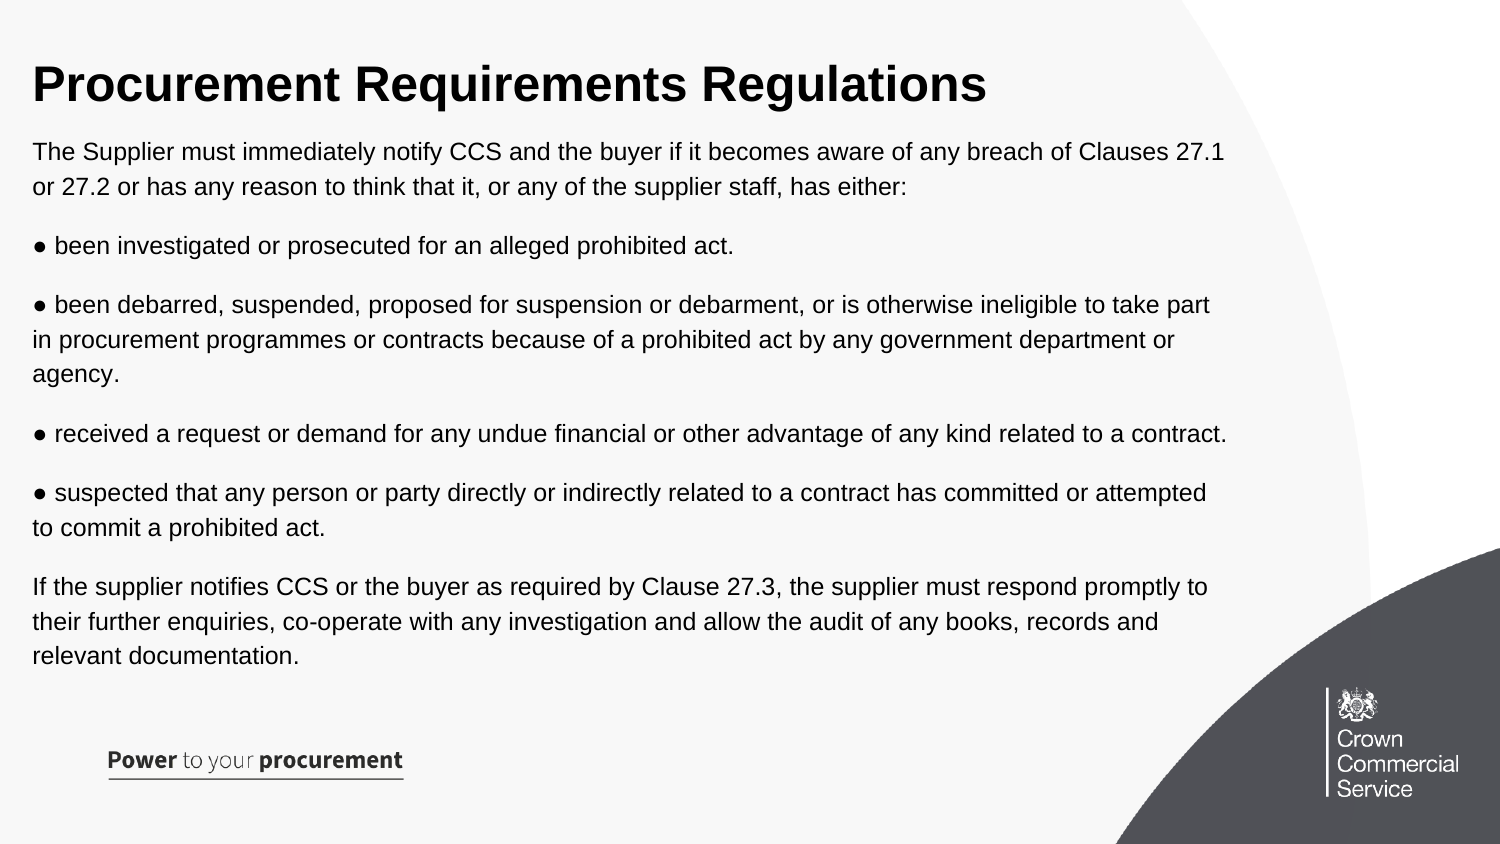

Procurement Requirements Regulations
The Supplier must immediately notify CCS and the buyer if it becomes aware of any breach of Clauses 27.1 or 27.2 or has any reason to think that it, or any of the supplier staff, has either:
● been investigated or prosecuted for an alleged prohibited act.
● been debarred, suspended, proposed for suspension or debarment, or is otherwise ineligible to take part in procurement programmes or contracts because of a prohibited act by any government department or agency.
● received a request or demand for any undue financial or other advantage of any kind related to a contract.
● suspected that any person or party directly or indirectly related to a contract has committed or attempted to commit a prohibited act.
If the supplier notifies CCS or the buyer as required by Clause 27.3, the supplier must respond promptly to their further enquiries, co-operate with any investigation and allow the audit of any books, records and relevant documentation.